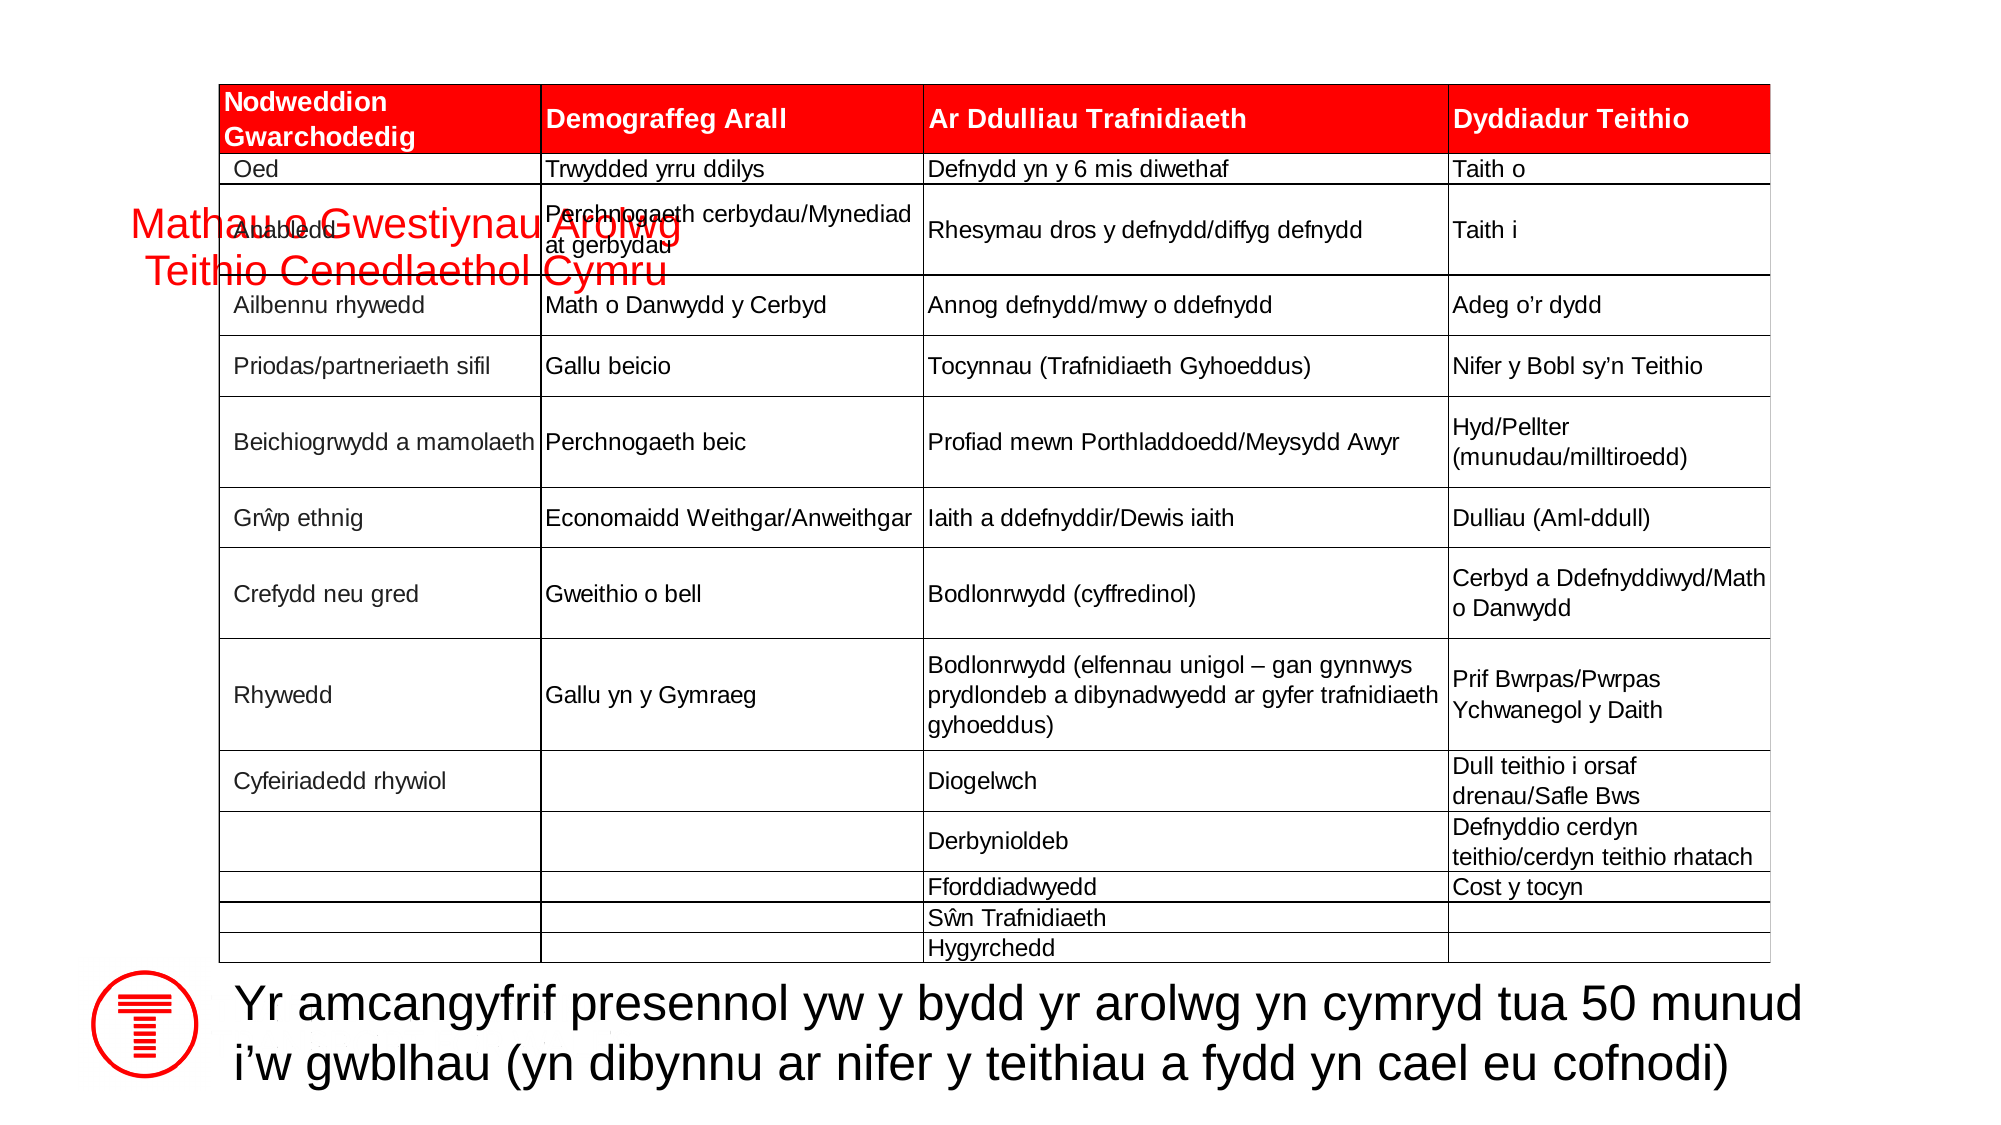

# Mathau o Gwestiynau Arolwg Teithio Cenedlaethol Cymru
Yr amcangyfrif presennol yw y bydd yr arolwg yn cymryd tua 50 munud i’w gwblhau (yn dibynnu ar nifer y teithiau a fydd yn cael eu cofnodi)